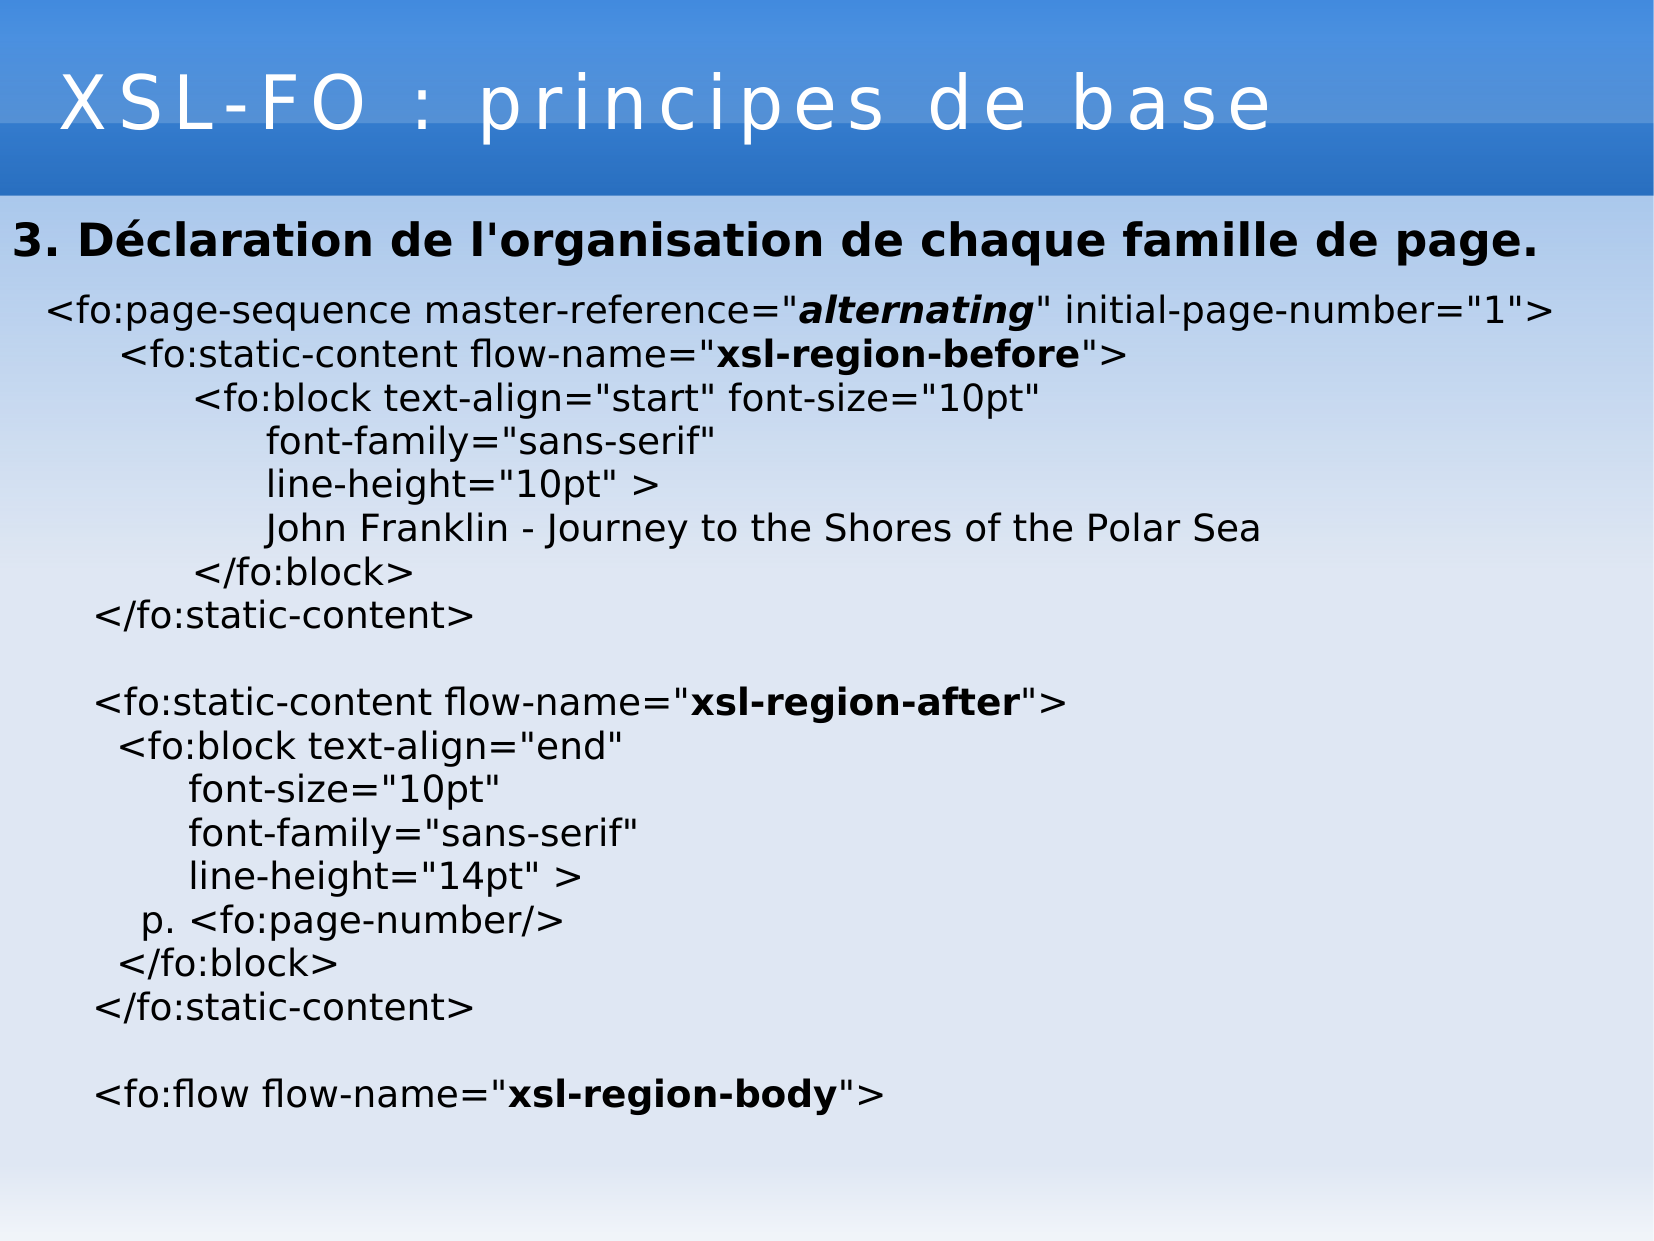

# XSL-FO : principes de base
3. Déclaration de l'organisation de chaque famille de page.
<fo:page-sequence master-reference="alternating" initial-page-number="1">
	<fo:static-content flow-name="xsl-region-before">
		<fo:block text-align="start" font-size="10pt"
 		font-family="sans-serif"
			line-height="10pt" >
			John Franklin - Journey to the Shores of the Polar Sea
		</fo:block>
 </fo:static-content>
 <fo:static-content flow-name="xsl-region-after">
 <fo:block text-align="end"
 font-size="10pt"
 font-family="sans-serif"
 line-height="14pt" >
 p. <fo:page-number/>
 </fo:block>
 </fo:static-content>
 <fo:flow flow-name="xsl-region-body">